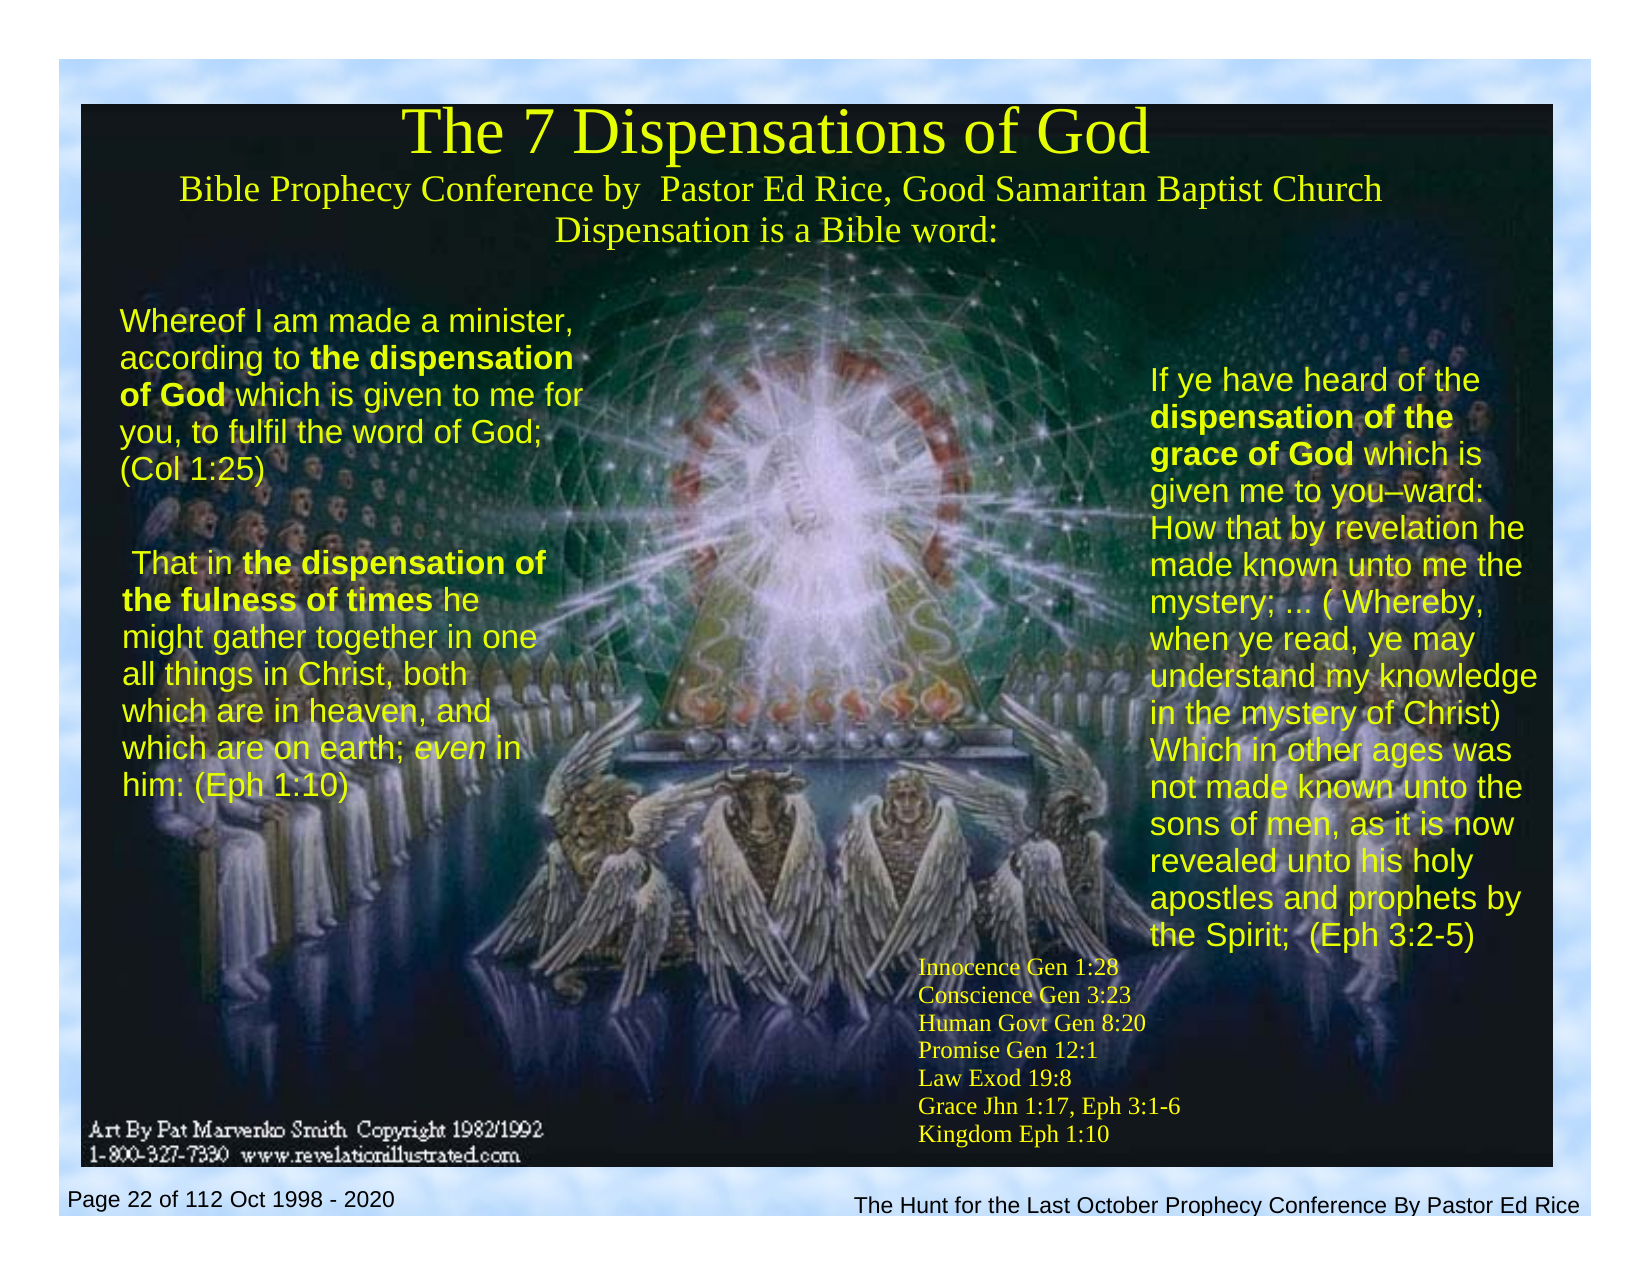

# The 7 Dispensations of God Bible Prophecy Conference by Pastor Ed Rice, Good Samaritan Baptist Church Dispensation is a Bible word:
Whereof I am made a minister, according to the dispensation of God which is given to me for you, to fulfil the word of God; (Col 1:25)
If ye have heard of the dispensation of the grace of God which is given me to you–ward: How that by revelation he made known unto me the mystery; ... ( Whereby, when ye read, ye may understand my knowledge in the mystery of Christ) Which in other ages was not made known unto the sons of men, as it is now revealed unto his holy apostles and prophets by the Spirit; (Eph 3:2-5)
 That in the dispensation of the fulness of times he might gather together in one all things in Christ, both which are in heaven, and which are on earth; even in him: (Eph 1:10)
Innocence Gen 1:28
Conscience Gen 3:23
Human Govt Gen 8:20
Promise Gen 12:1
Law Exod 19:8
Grace Jhn 1:17, Eph 3:1-6
Kingdom Eph 1:10